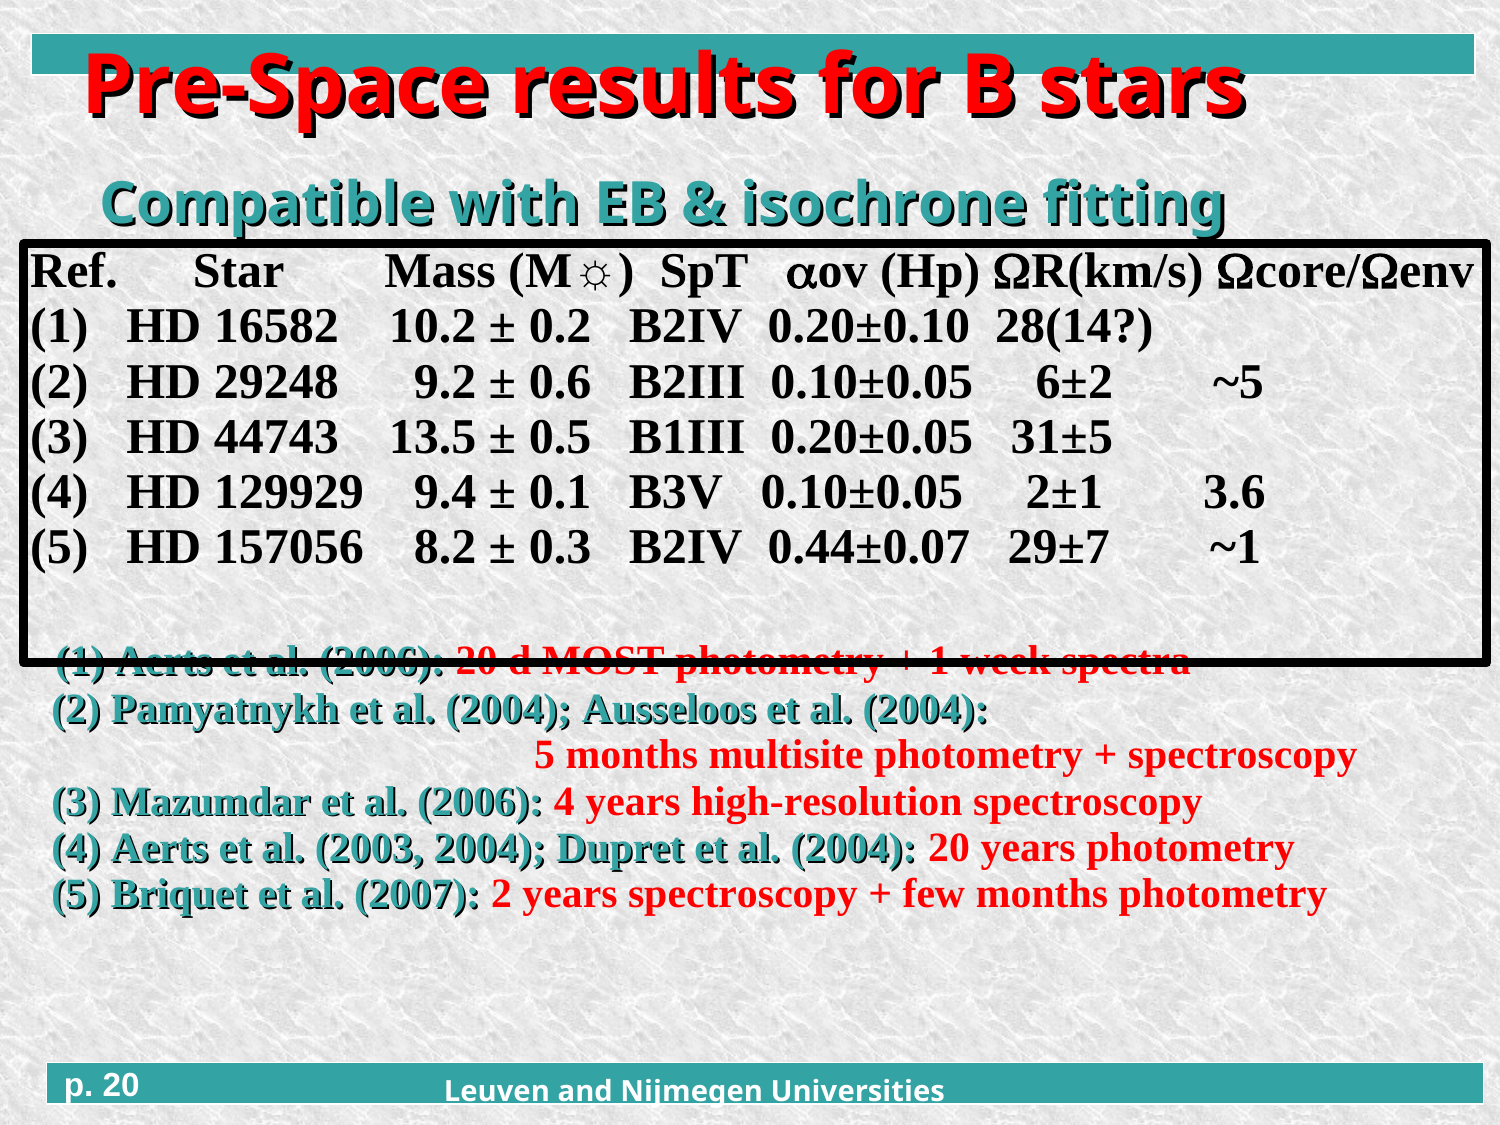

# Pre-Space results for B stars
 Compatible with EB & isochrone fitting
Ref. Star Mass (M☼) SpT ov (Hp) R(km/s) core/env
(1) HD 16582 10.2 ± 0.2 B2IV 0.20±0.10 28(14?)
(2) HD 29248 9.2 ± 0.6 B2III 0.10±0.05 6±2 ~5
(3) HD 44743 13.5 ± 0.5 B1III 0.20±0.05 31±5
(4) HD 129929 9.4 ± 0.1 B3V 0.10±0.05 2±1 3.6
(5) HD 157056 8.2 ± 0.3 B2IV 0.44±0.07 29±7 ~1
 (1) Aerts et al. (2006): 20 d MOST photometry + 1 week spectra
 (2) Pamyatnykh et al. (2004); Ausseloos et al. (2004):
 5 months multisite photometry + spectroscopy
 (3) Mazumdar et al. (2006): 4 years high-resolution spectroscopy
 (4) Aerts et al. (2003, 2004); Dupret et al. (2004): 20 years photometry
 (5) Briquet et al. (2007): 2 years spectroscopy + few months photometry